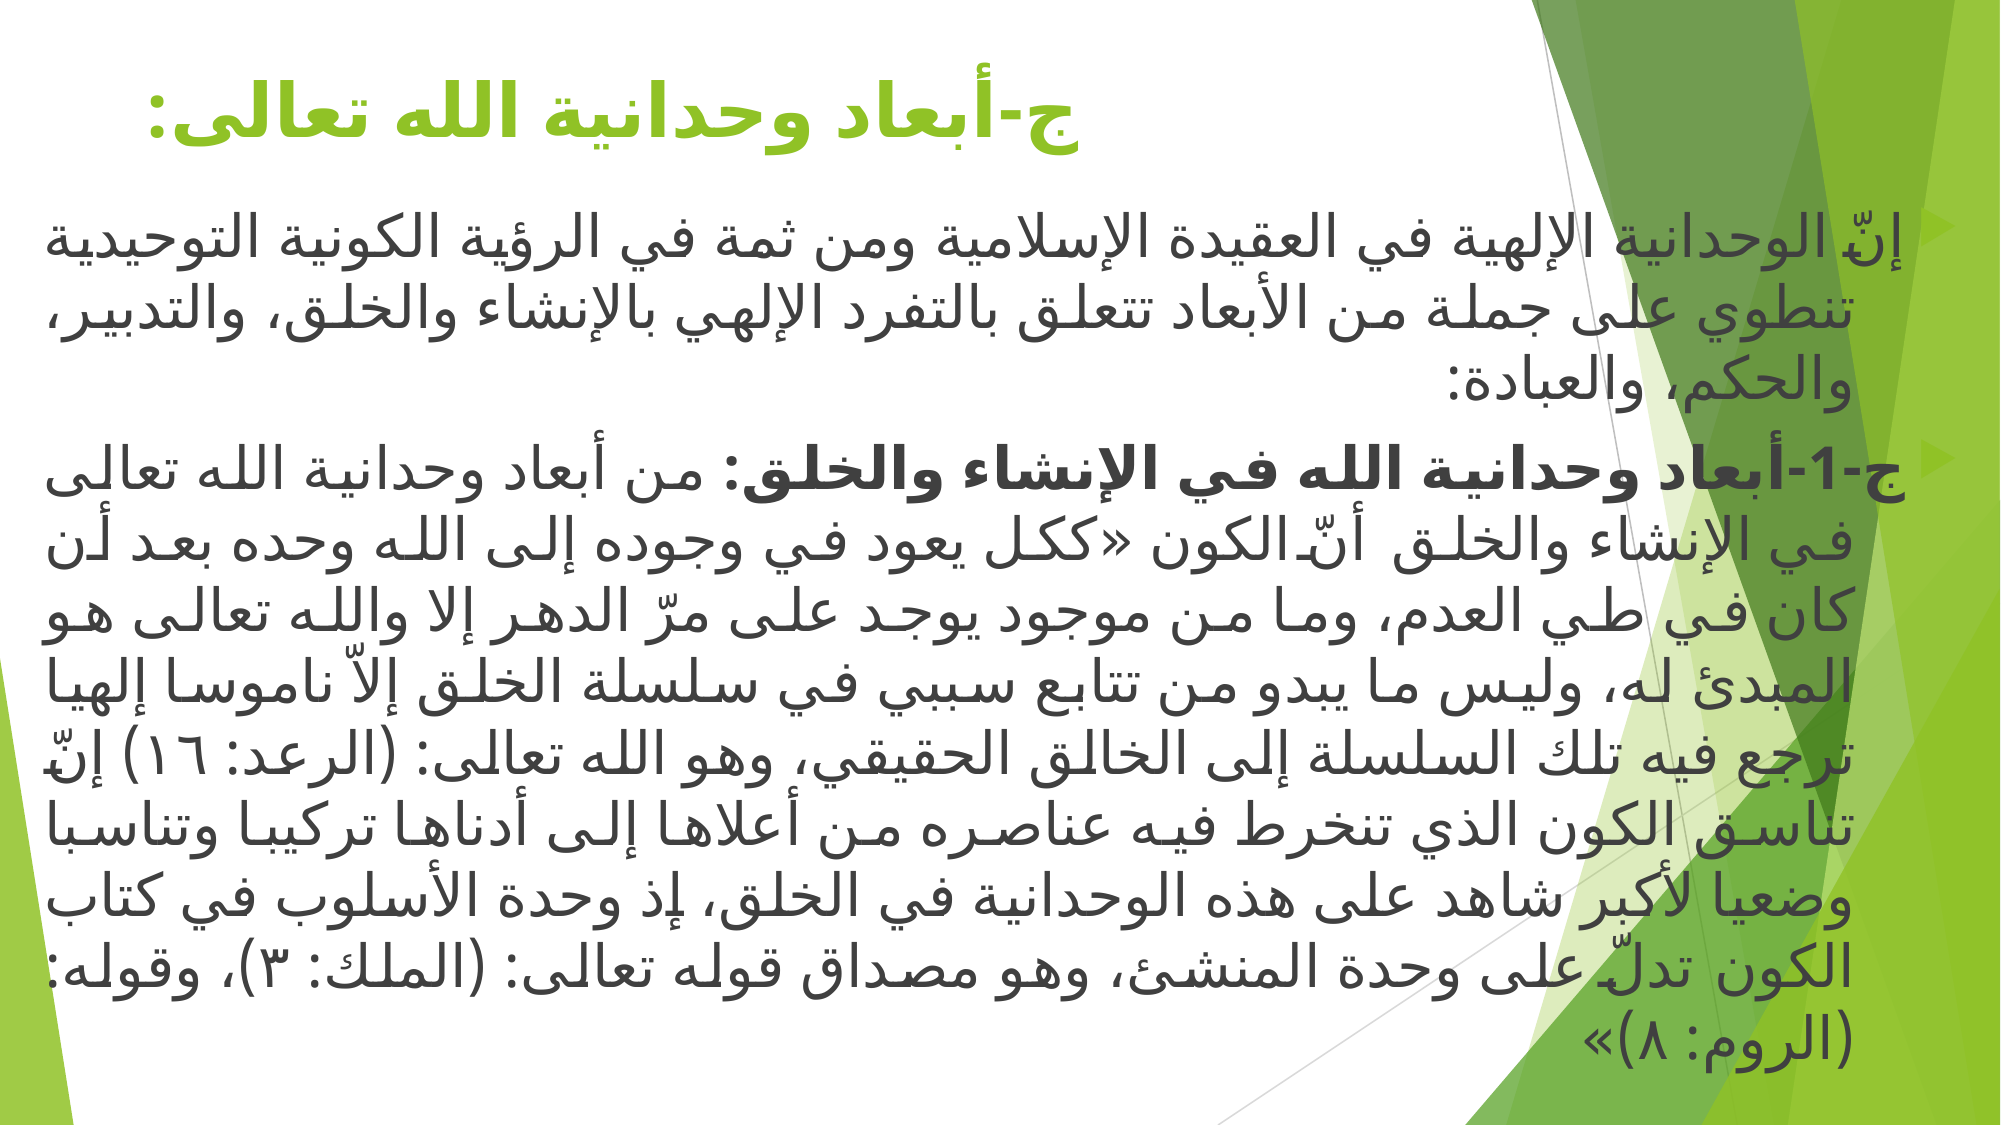

# ج-أبعاد وحدانية الله تعالى:
إنّ الوحدانية الإلهية في العقيدة الإسلامية ومن ثمة في الرؤية الكونية التوحيدية تنطوي على جملة من الأبعاد تتعلق بالتفرد الإلهي بالإنشاء والخلق، والتدبير، والحكم، والعبادة:
ج-1-أبعاد وحدانية الله في الإنشاء والخلق: من أبعاد وحدانية الله تعالى في الإنشاء والخلق أنّ الكون «ككل يعود في وجوده إلى الله وحده بعد أن كان في طي العدم، وما من موجود يوجد على مرّ الدهر إلا والله تعالى هو المبدئ له، وليس ما يبدو من تتابع سببي في سلسلة الخلق إلاّ ناموسا إلهيا ترجع فيه تلك السلسلة إلى الخالق الحقيقي، وهو الله تعالى: (الرعد: ١٦) إنّ تناسق الكون الذي تنخرط فيه عناصره من أعلاها إلى أدناها تركيبا وتناسبا وضعيا لأكبر شاهد على هذه الوحدانية في الخلق، إذ وحدة الأسلوب في كتاب الكون تدلّ على وحدة المنشئ، وهو مصداق قوله تعالى: (الملك: ٣)، وقوله: (الروم: ٨)»